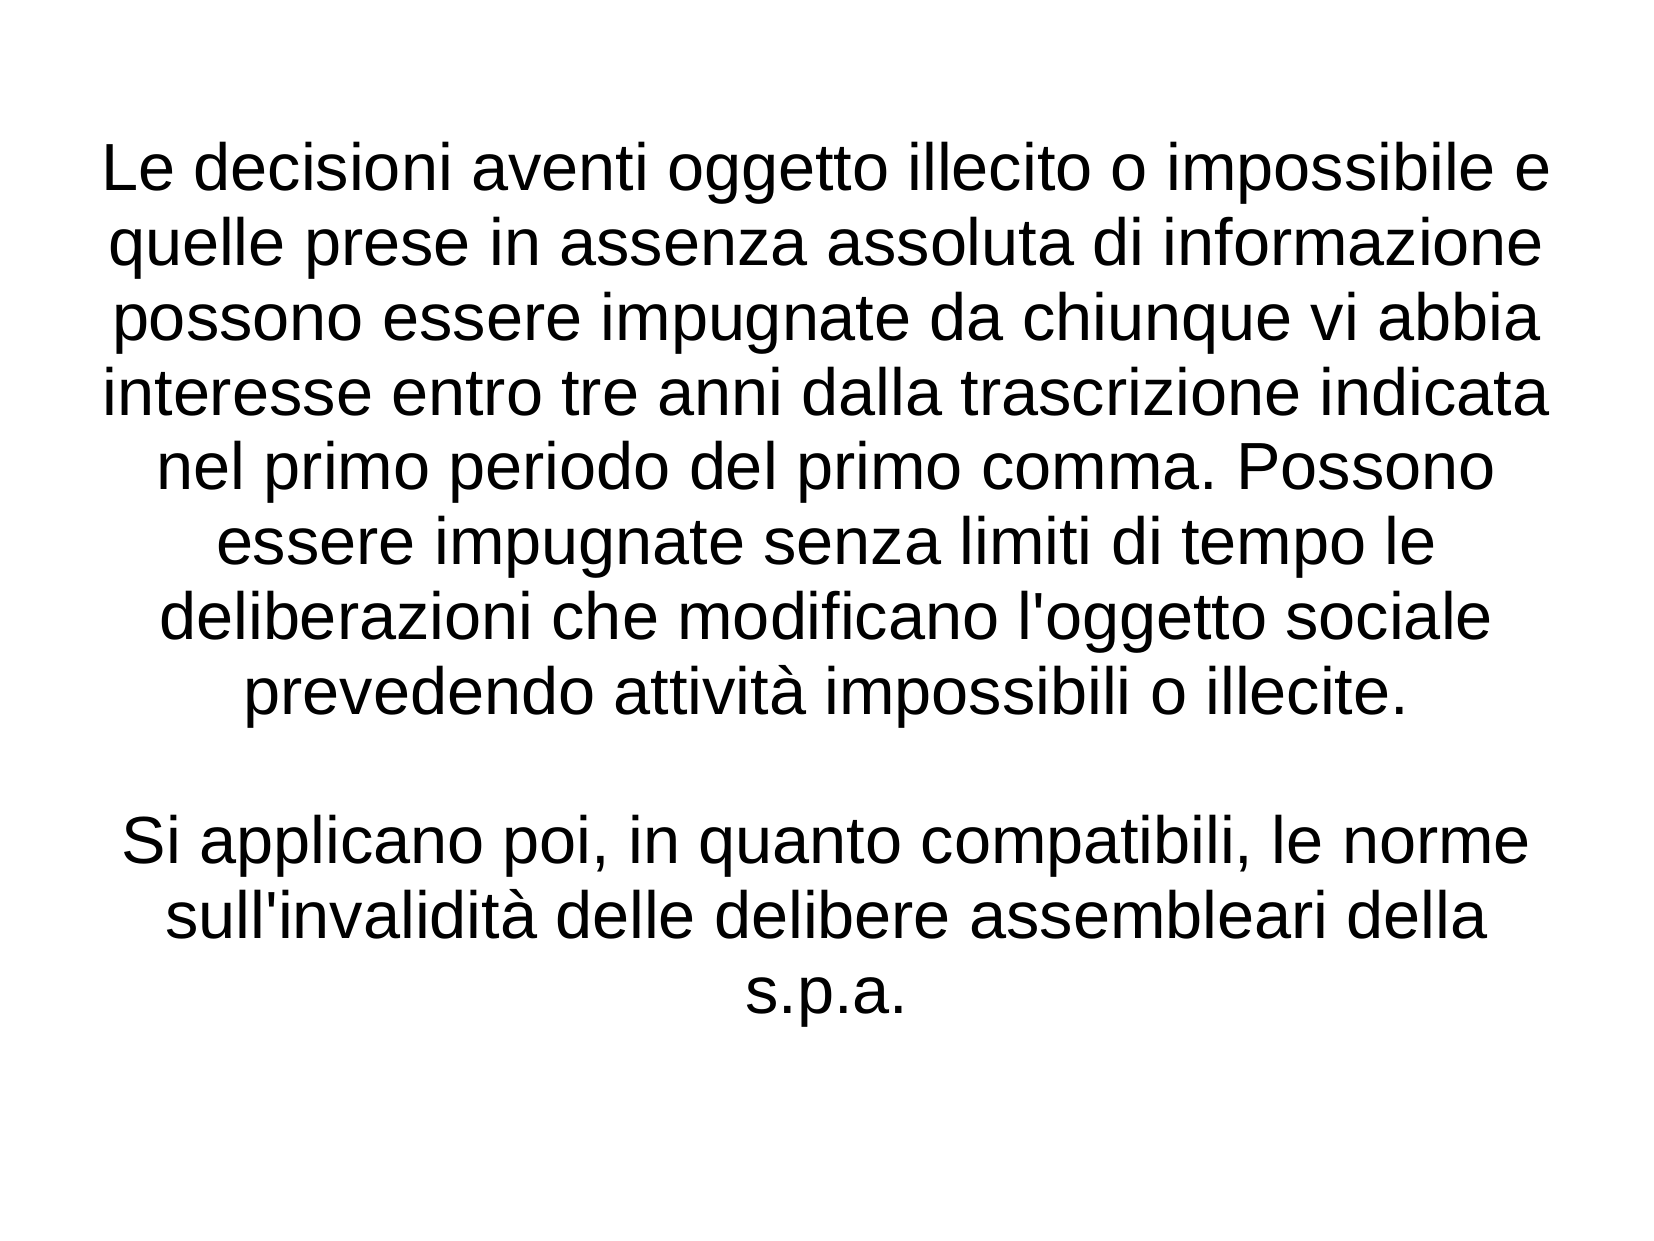

# Le decisioni aventi oggetto illecito o impossibile e quelle prese in assenza assoluta di informazione possono essere impugnate da chiunque vi abbia interesse entro tre anni dalla trascrizione indicata nel primo periodo del primo comma. Possono essere impugnate senza limiti di tempo le deliberazioni che modificano l'oggetto sociale prevedendo attività impossibili o illecite.
Si applicano poi, in quanto compatibili, le norme sull'invalidità delle delibere assembleari della s.p.a.